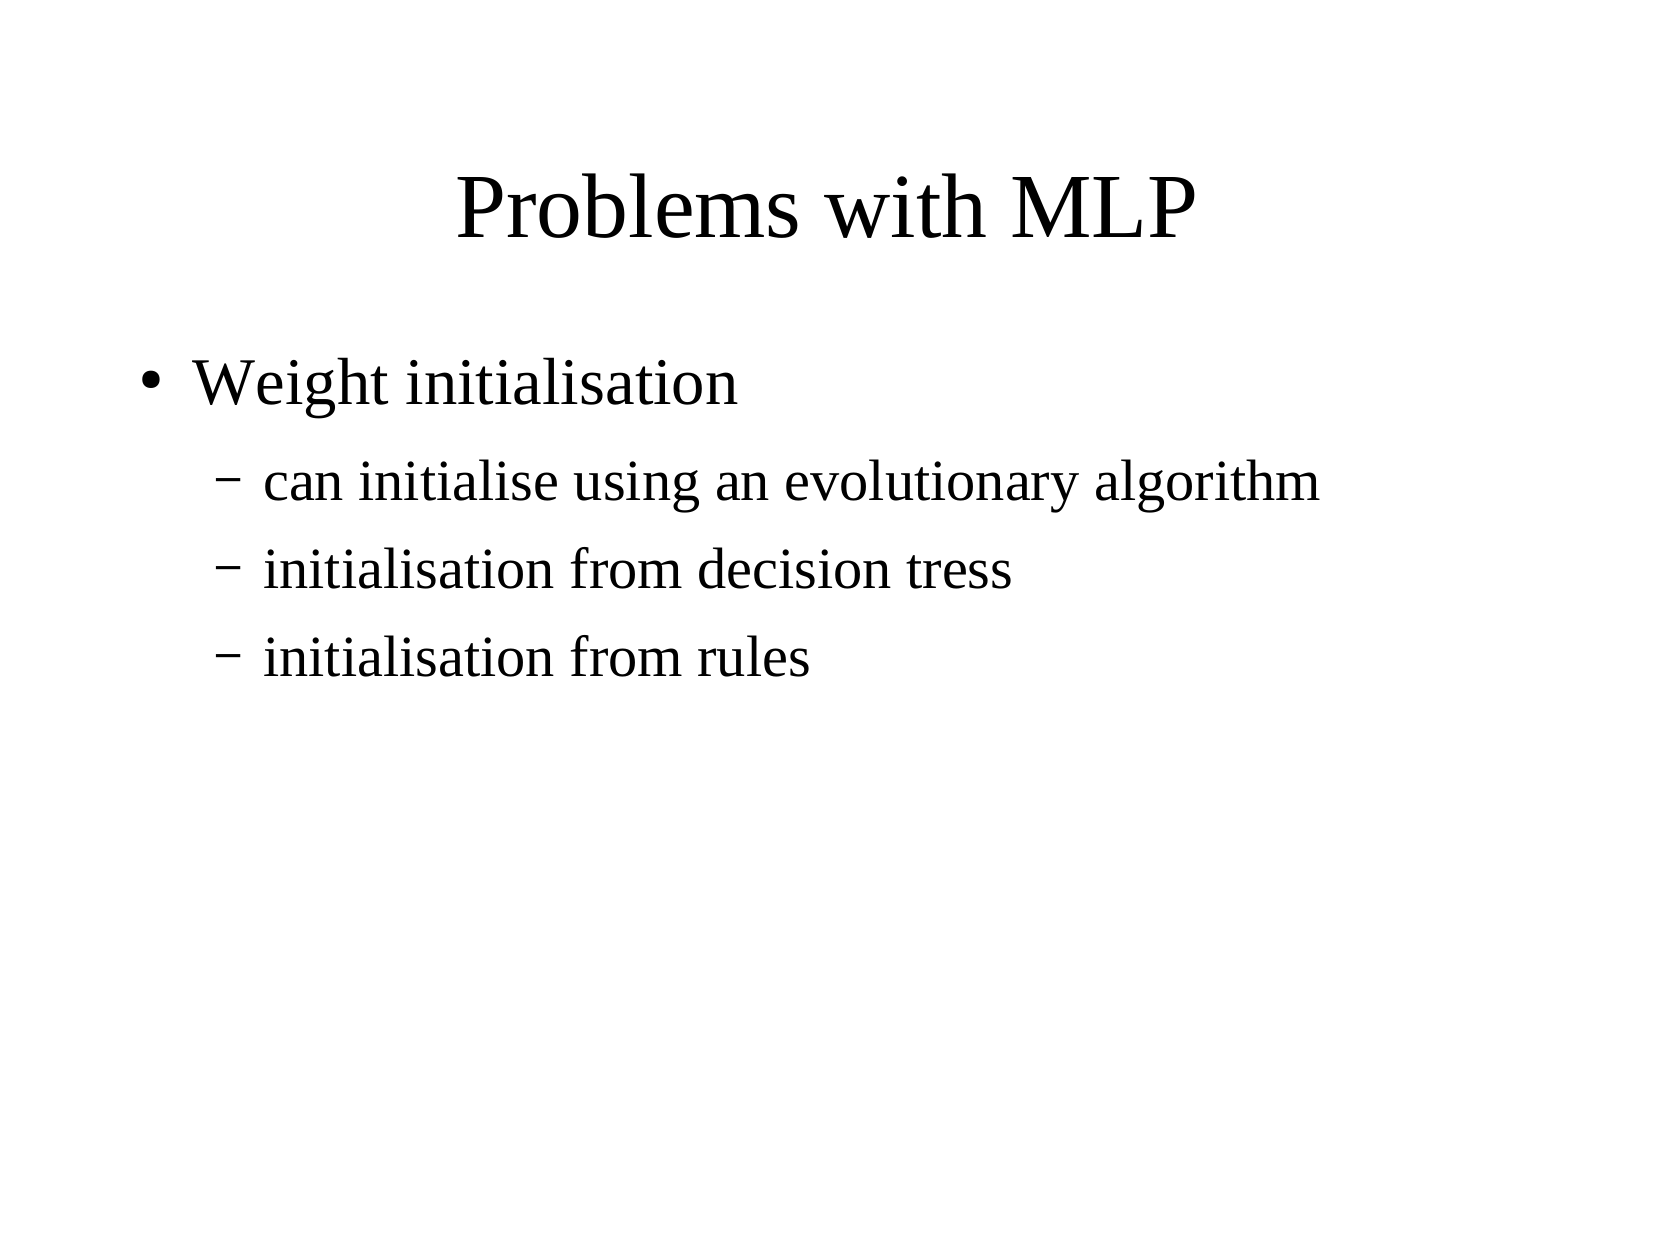

# Problems with MLP
Weight initialisation
can initialise using an evolutionary algorithm
initialisation from decision tress
initialisation from rules